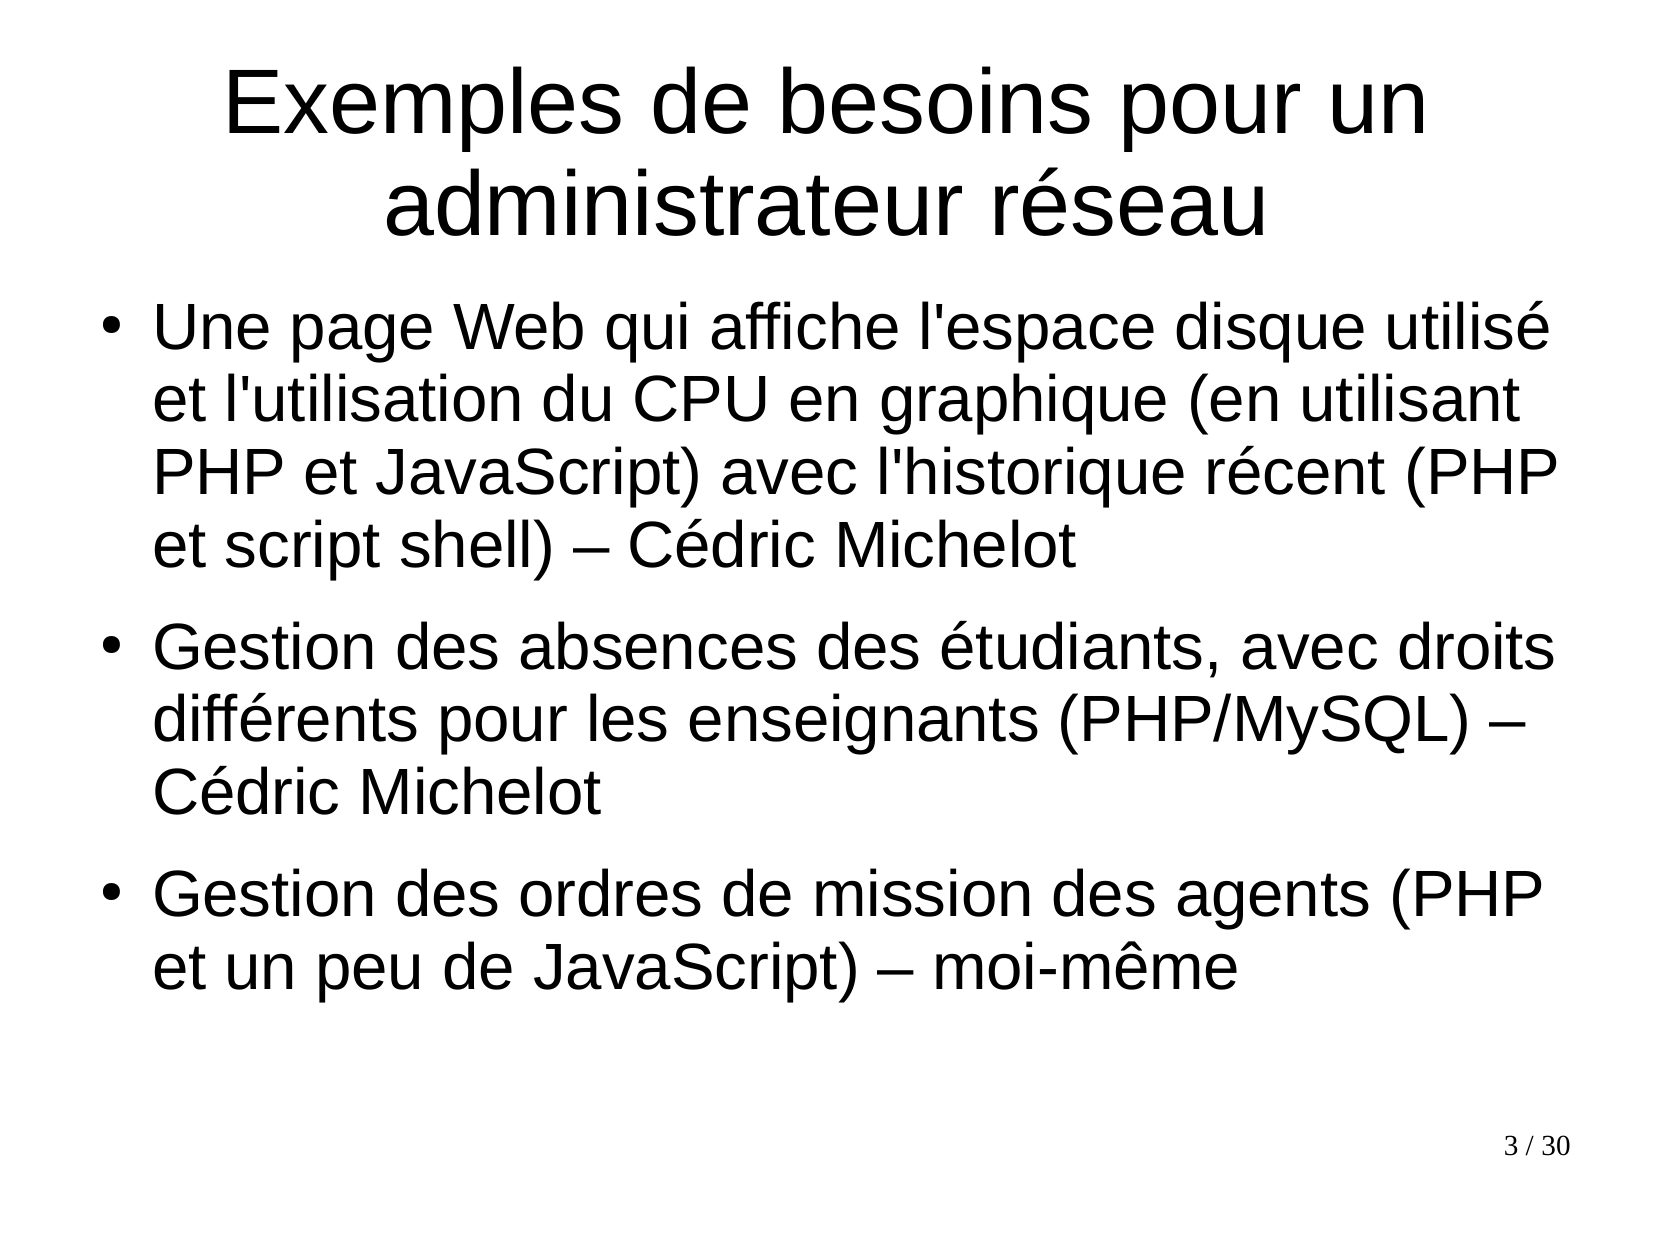

# Exemples de besoins pour un administrateur réseau
Une page Web qui affiche l'espace disque utilisé et l'utilisation du CPU en graphique (en utilisant PHP et JavaScript) avec l'historique récent (PHP et script shell) – Cédric Michelot
Gestion des absences des étudiants, avec droits différents pour les enseignants (PHP/MySQL) – Cédric Michelot
Gestion des ordres de mission des agents (PHP et un peu de JavaScript) – moi-même
3